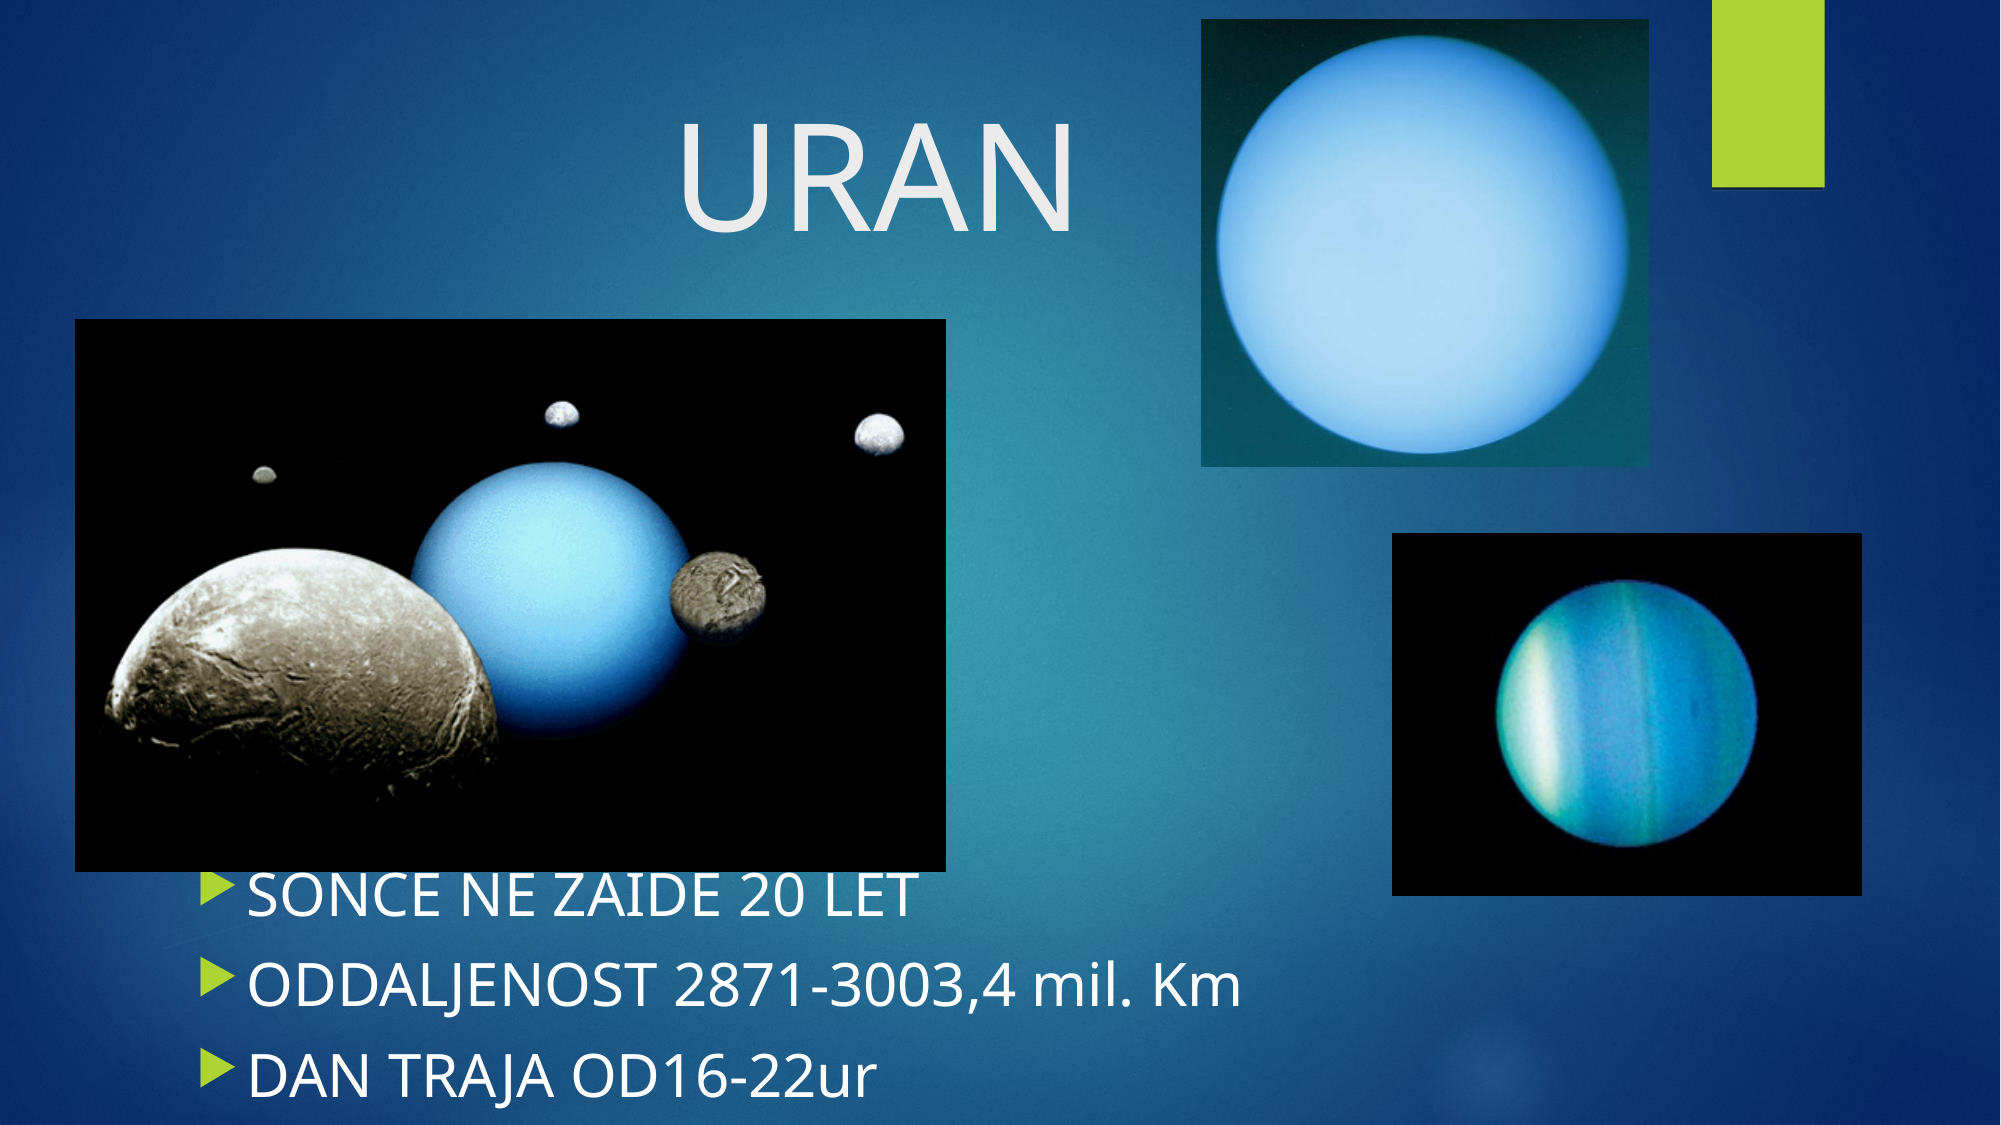

# URAN
PREMER 51118km
27 SATELITOV
1 OBROČ
OBHODNI ČAS 87 LET
TEMPERATURA -210°c
20 LET ZIME
SONCE NE ZAIDE 20 LET
ODDALJENOST 2871-3003,4 mil. Km
DAN TRAJA OD16-22ur